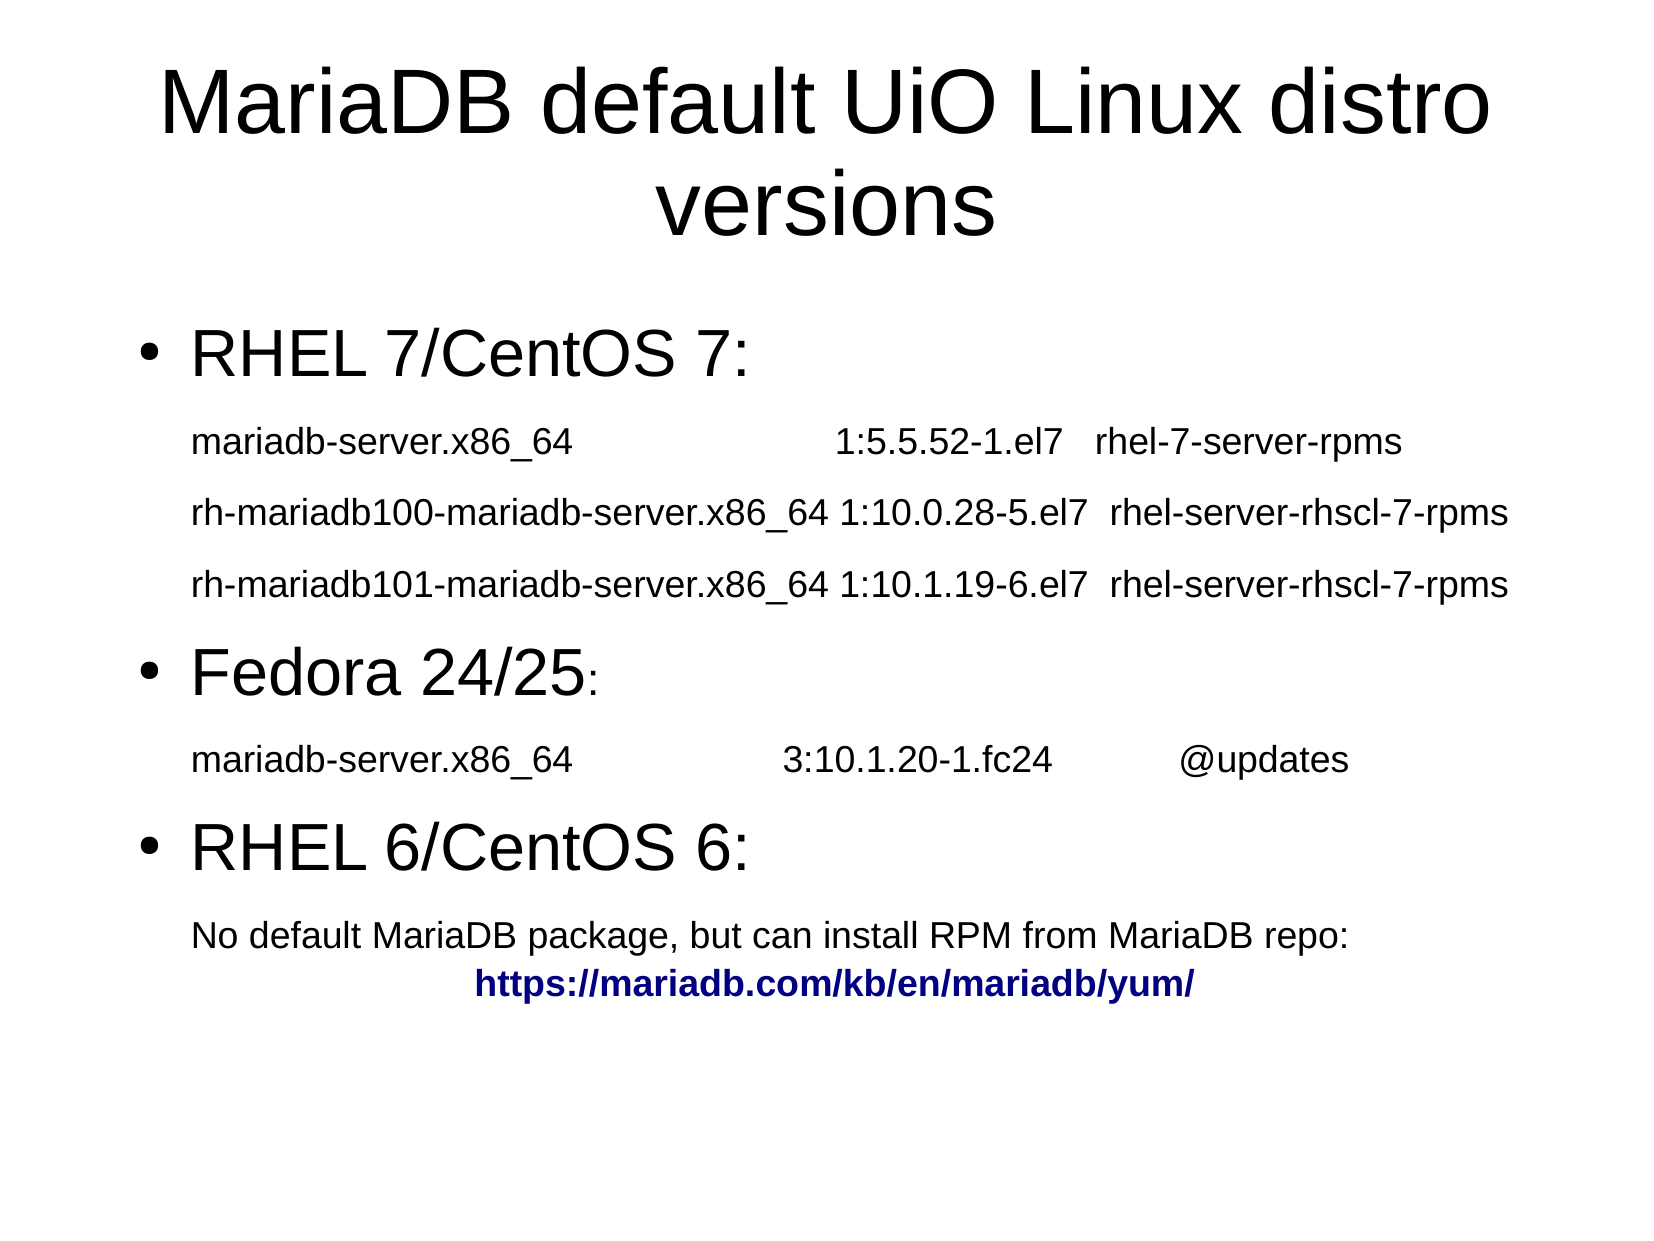

# MariaDB default UiO Linux distro versions
RHEL 7/CentOS 7:
mariadb-server.x86_64 1:5.5.52-1.el7 rhel-7-server-rpms
rh-mariadb100-mariadb-server.x86_64 1:10.0.28-5.el7 rhel-server-rhscl-7-rpms
rh-mariadb101-mariadb-server.x86_64 1:10.1.19-6.el7 rhel-server-rhscl-7-rpms
Fedora 24/25:
mariadb-server.x86_64 3:10.1.20-1.fc24 @updates
RHEL 6/CentOS 6:
No default MariaDB package, but can install RPM from MariaDB repo:
https://mariadb.com/kb/en/mariadb/yum/